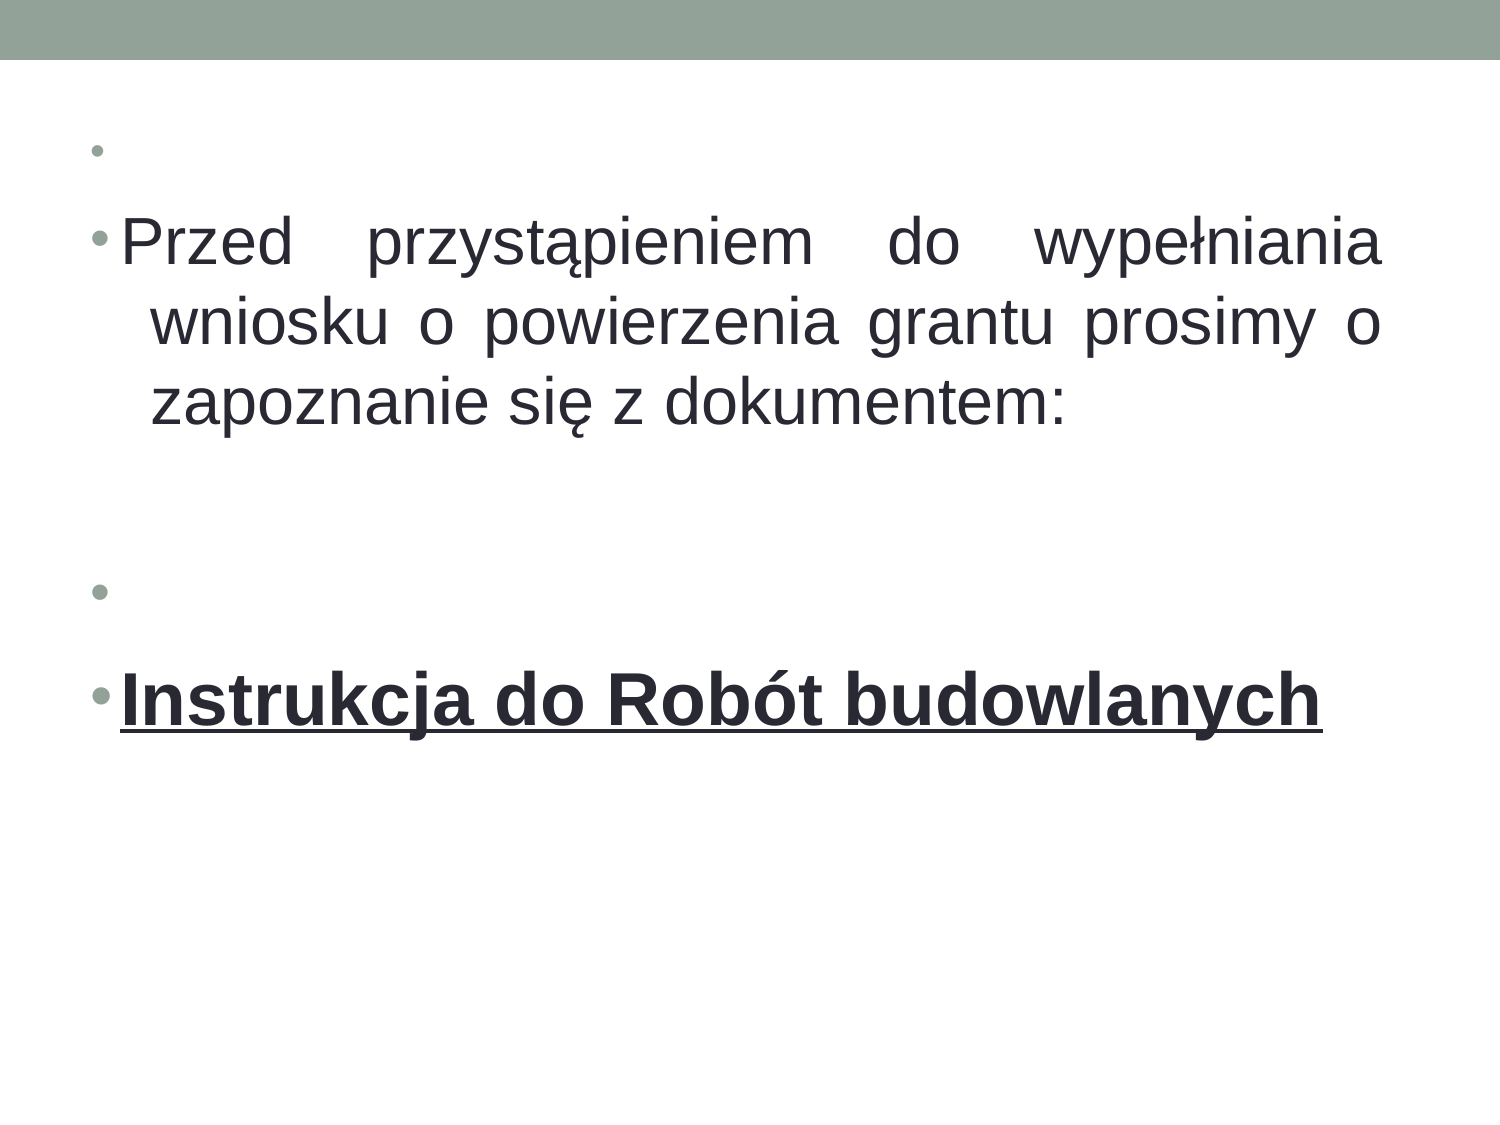

# Przed przystąpieniem do wypełniania wniosku o powierzenia grantu prosimy o zapoznanie się z dokumentem:
Instrukcja do Robót budowlanych